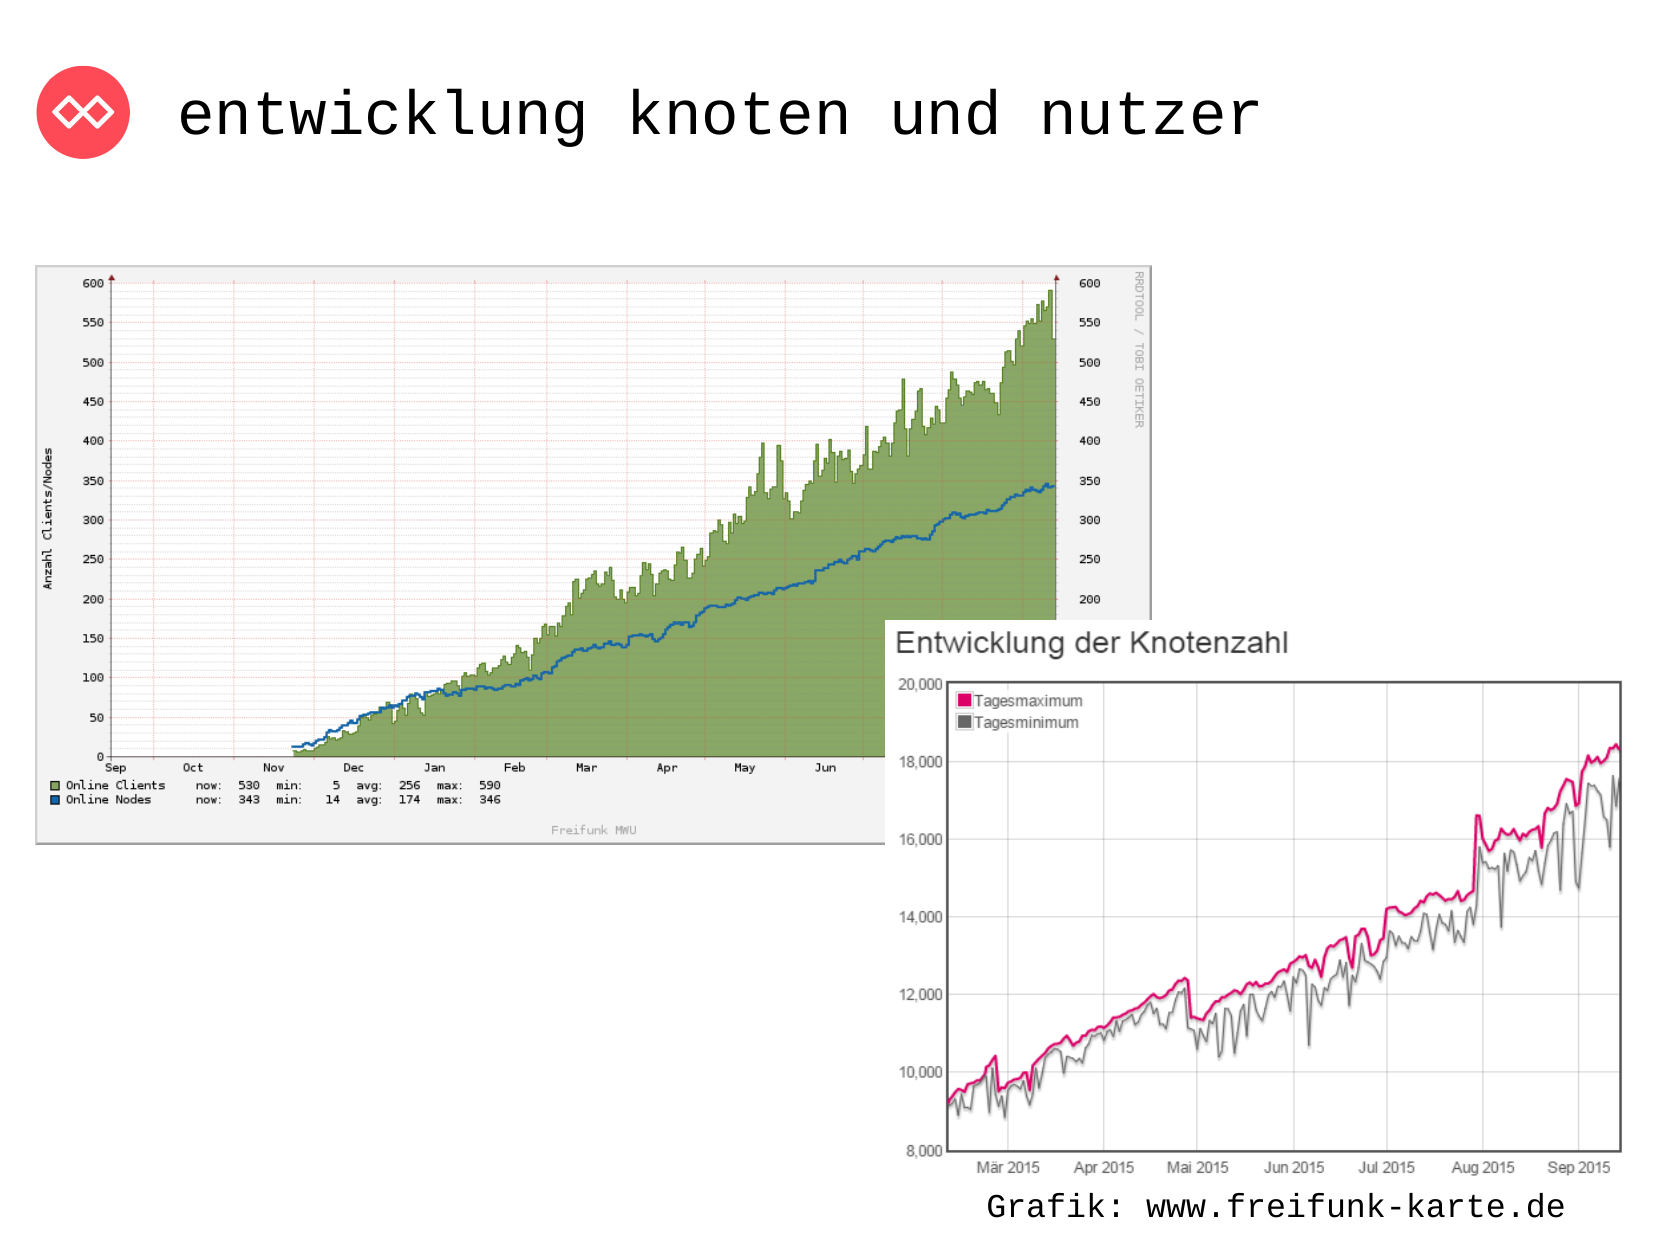

# entwicklung knoten und nutzer
Grafik: www.freifunk-karte.de